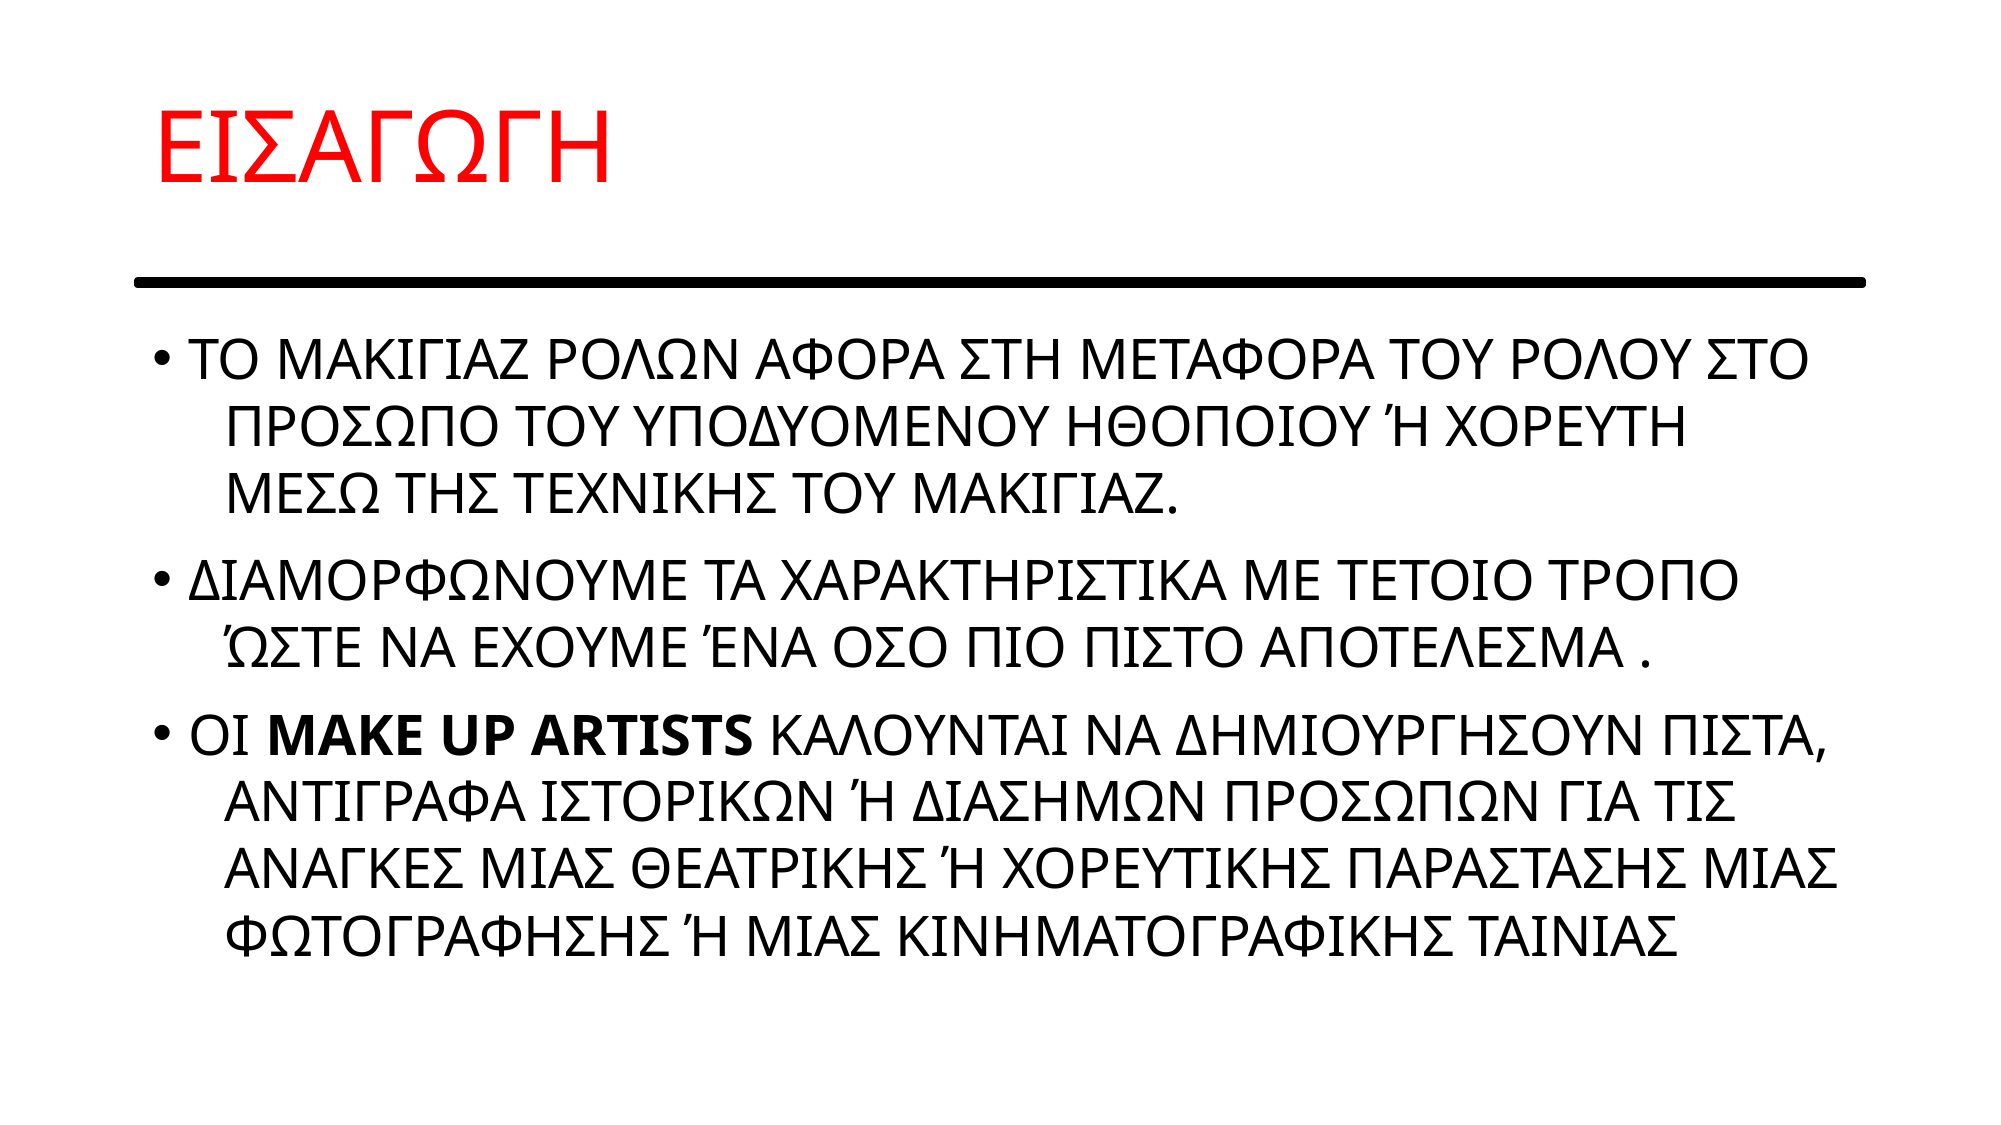

# ΕΙΣΑΓΩΓΗ
ΤΟ ΜΑΚΙΓΙΑΖ ΡΟΛΩΝ ΑΦΟΡΑ ΣΤΗ ΜΕΤΑΦΟΡΑ ΤΟΥ ΡΟΛΟΥ ΣΤΟ ΠΡΟΣΩΠΟ ΤΟΥ ΥΠΟΔΥΟΜΕΝΟΥ ΗΘΟΠΟΙΟΥ Ή ΧΟΡΕΥΤΗ ΜΕΣΩ ΤΗΣ ΤΕΧΝΙΚΗΣ ΤΟΥ ΜΑΚΙΓΙΑΖ.
ΔΙΑΜΟΡΦΩΝΟΥΜΕ ΤΑ ΧΑΡΑΚΤΗΡΙΣΤΙΚΑ ΜΕ ΤΕΤΟΙΟ ΤΡΟΠΟ ΏΣΤΕ ΝΑ ΕΧΟΥΜΕ ΈΝΑ ΟΣΟ ΠΙΟ ΠΙΣΤΟ ΑΠΟΤΕΛΕΣΜΑ .
ΟΙ MAKE UP ARTISTS ΚΑΛΟΥΝΤΑΙ ΝΑ ΔΗΜΙΟΥΡΓΗΣΟΥΝ ΠΙΣΤΑ, ΑΝΤΙΓΡΑΦΑ ΙΣΤΟΡΙΚΩΝ Ή ΔΙΑΣΗΜΩΝ ΠΡΟΣΩΠΩΝ ΓΙΑ ΤΙΣ ΑΝΑΓΚΕΣ ΜΙΑΣ ΘΕΑΤΡΙΚΗΣ Ή ΧΟΡΕΥΤΙΚΗΣ ΠΑΡΑΣΤΑΣΗΣ ΜΙΑΣ ΦΩΤΟΓΡΑΦΗΣΗΣ Ή ΜΙΑΣ ΚΙΝΗΜΑΤΟΓΡΑΦΙΚΗΣ ΤΑΙΝΙΑΣ